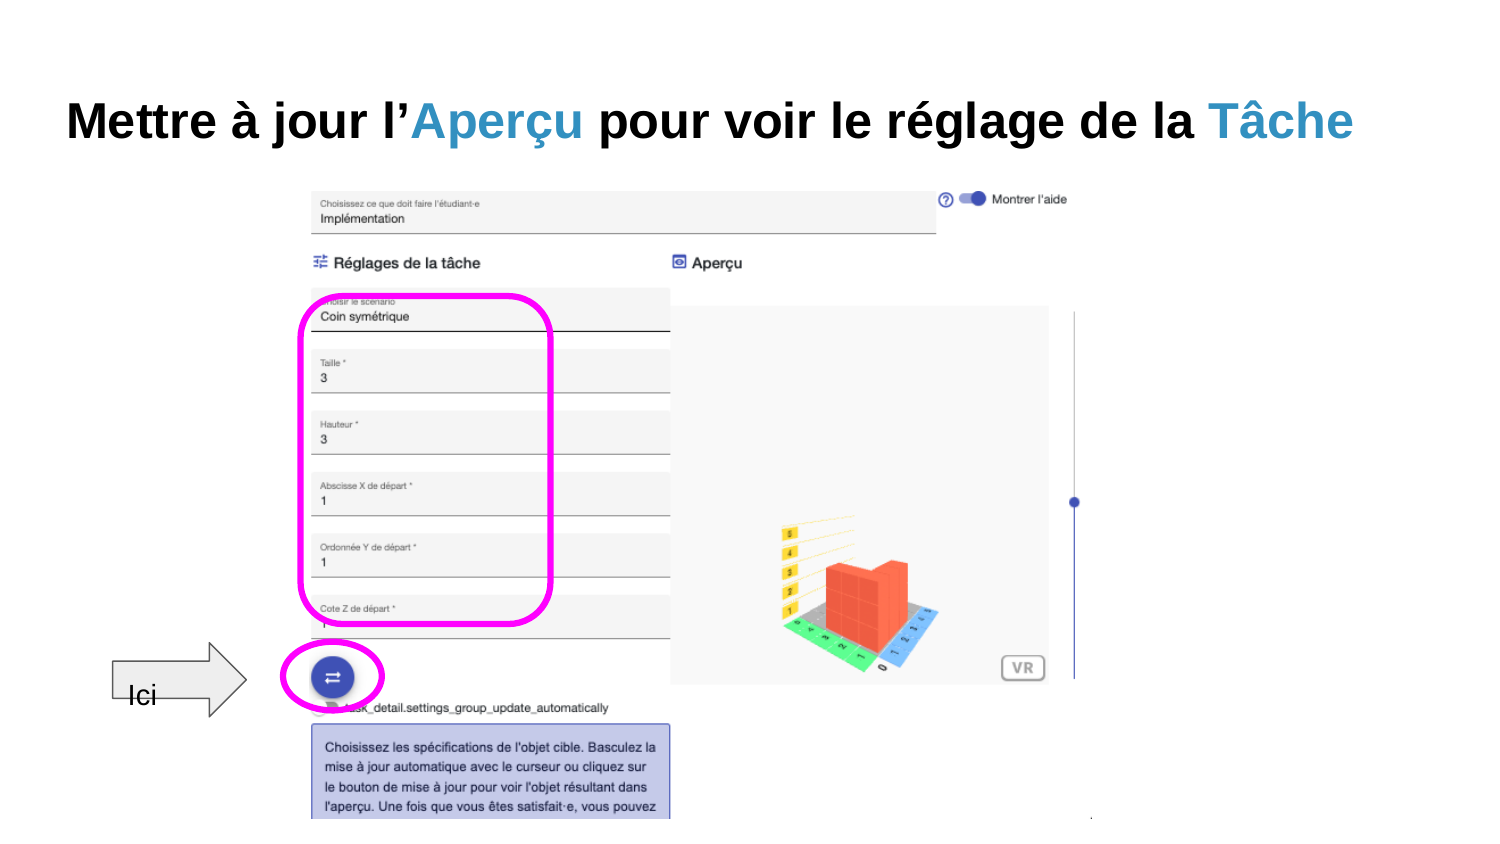

# Mettre à jour l’Aperçu pour voir le réglage de la Tâche
Ici